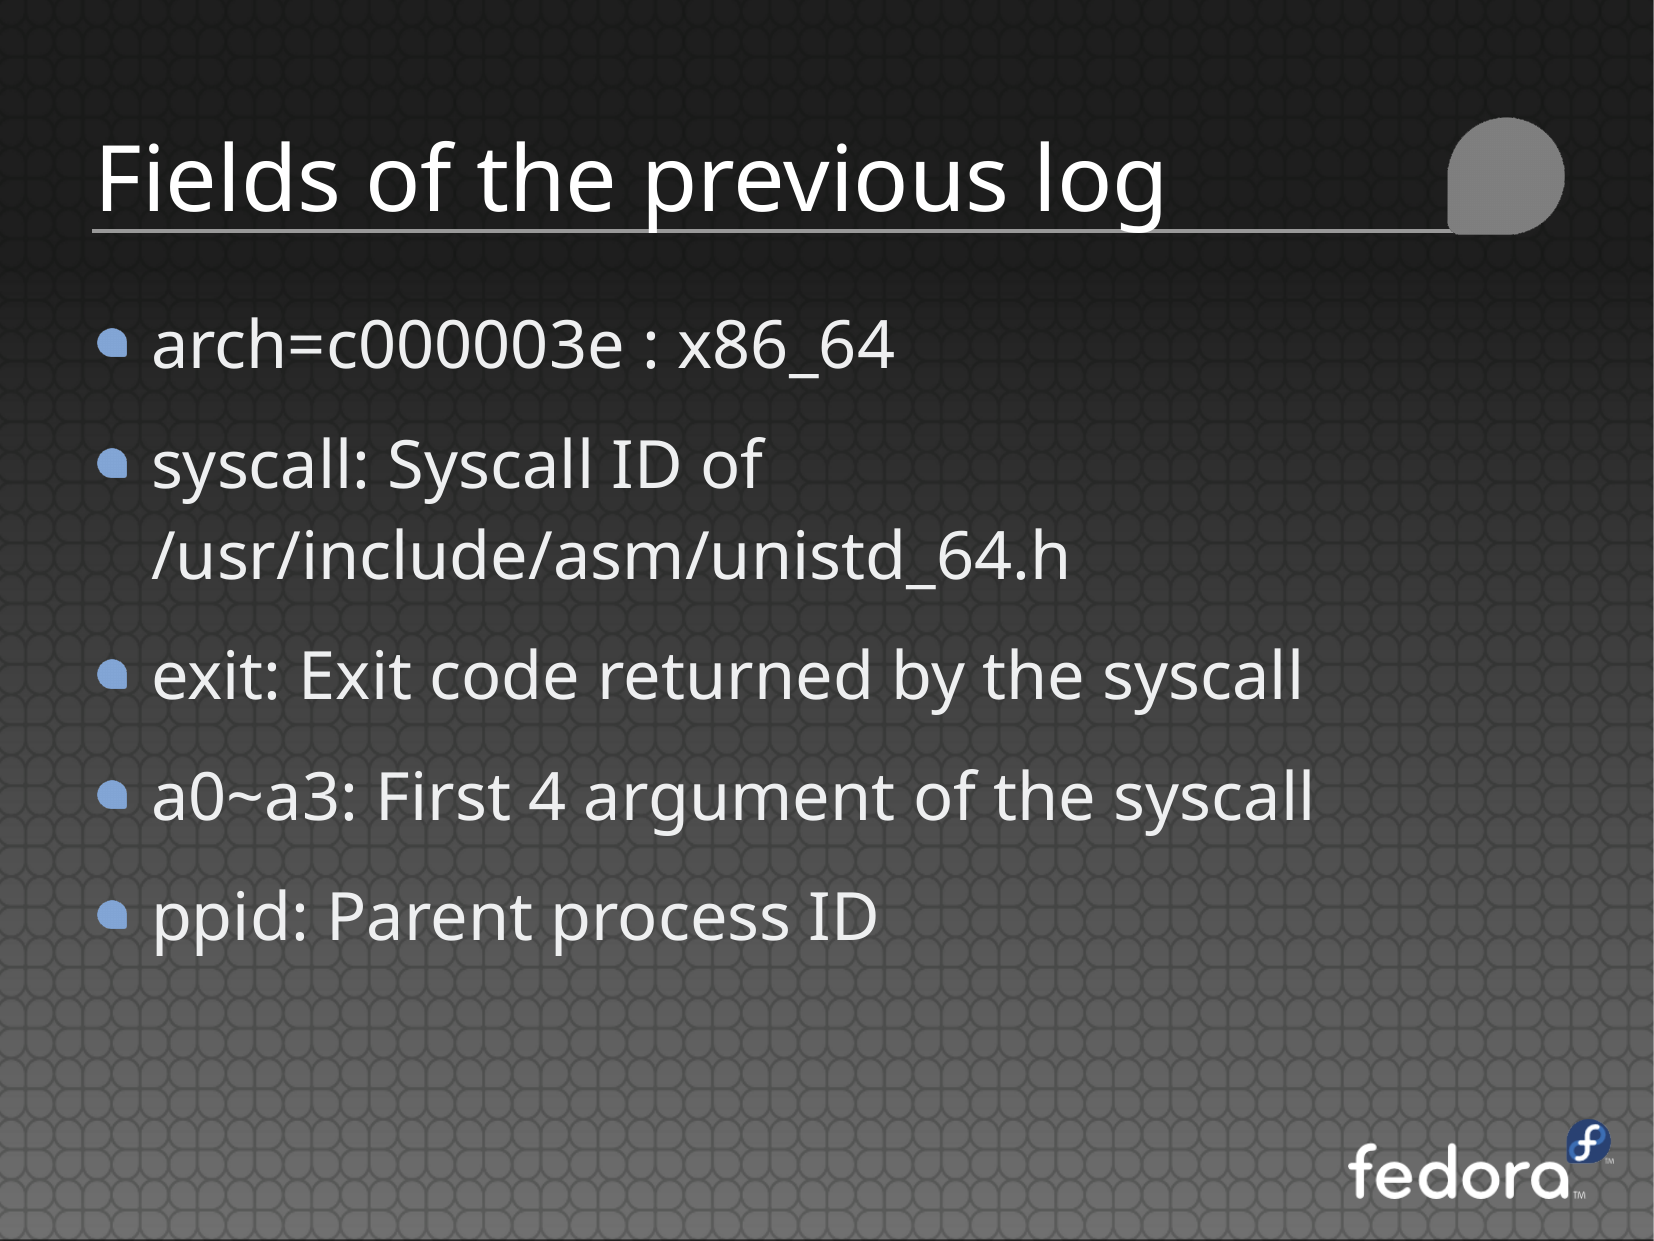

Fields of the previous log
# arch=c000003e : x86_64
syscall: Syscall ID of /usr/include/asm/unistd_64.h
exit: Exit code returned by the syscall
a0~a3: First 4 argument of the syscall
ppid: Parent process ID